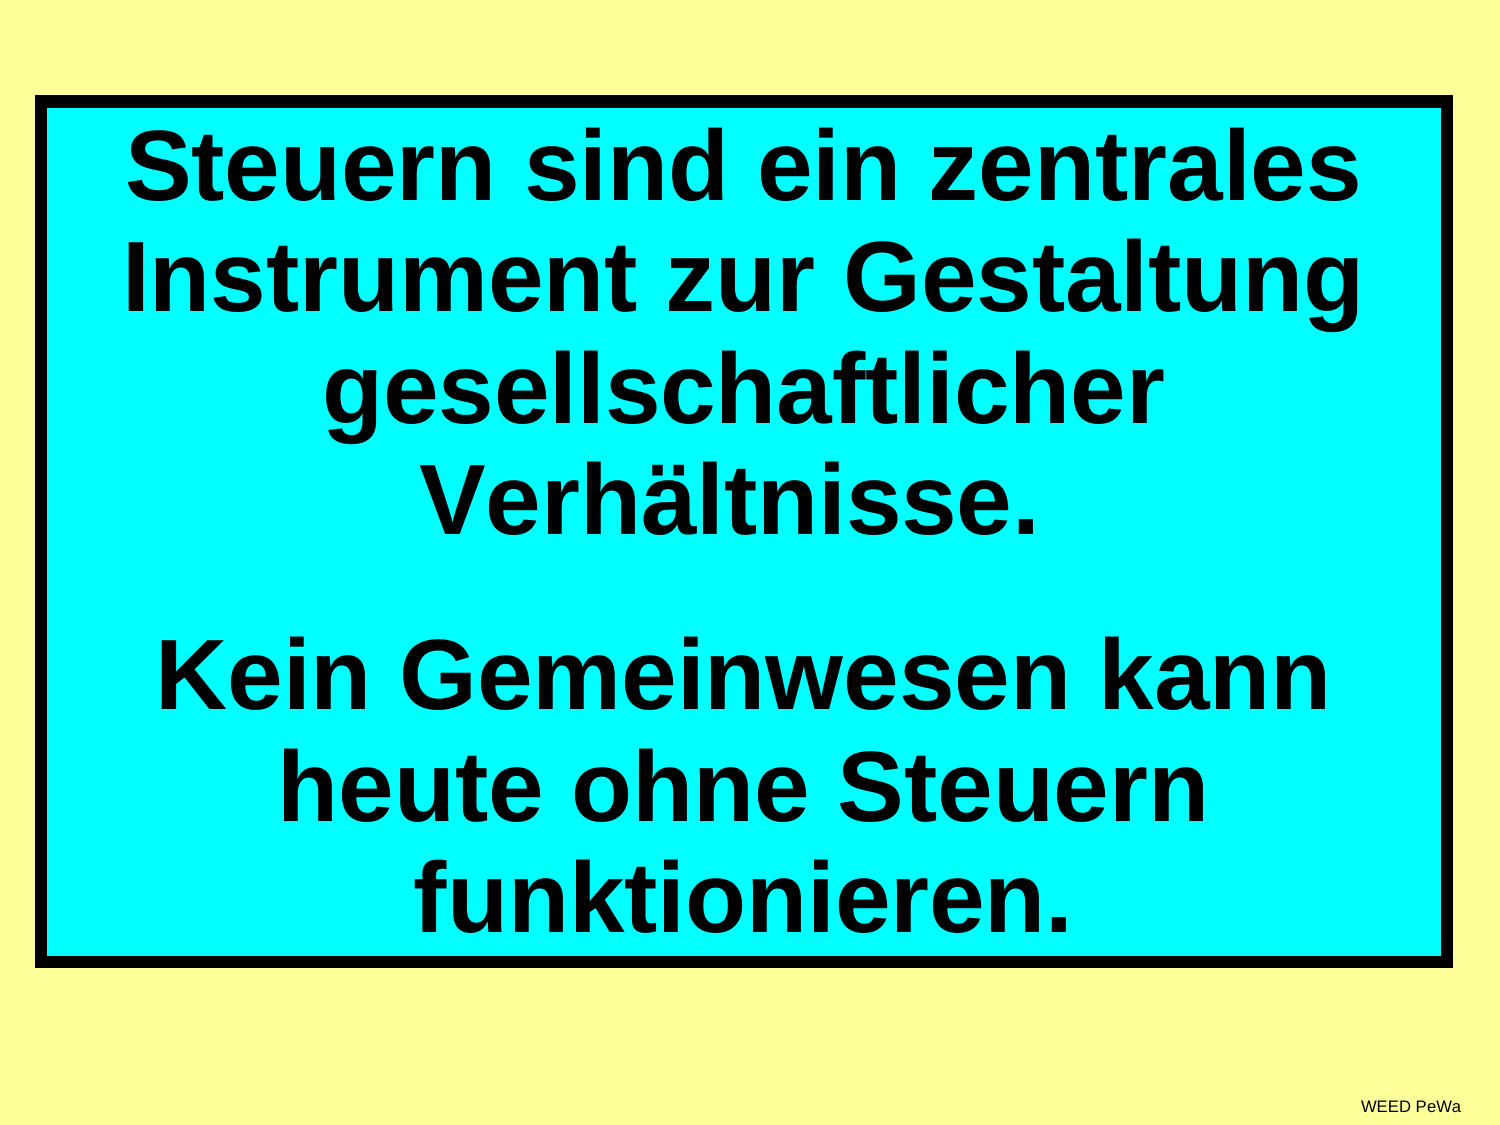

Steuern sind ein zentrales Instrument zur Gestaltung gesellschaftlicher Verhältnisse.
Kein Gemeinwesen kann heute ohne Steuern funktionieren.
WEED PeWa